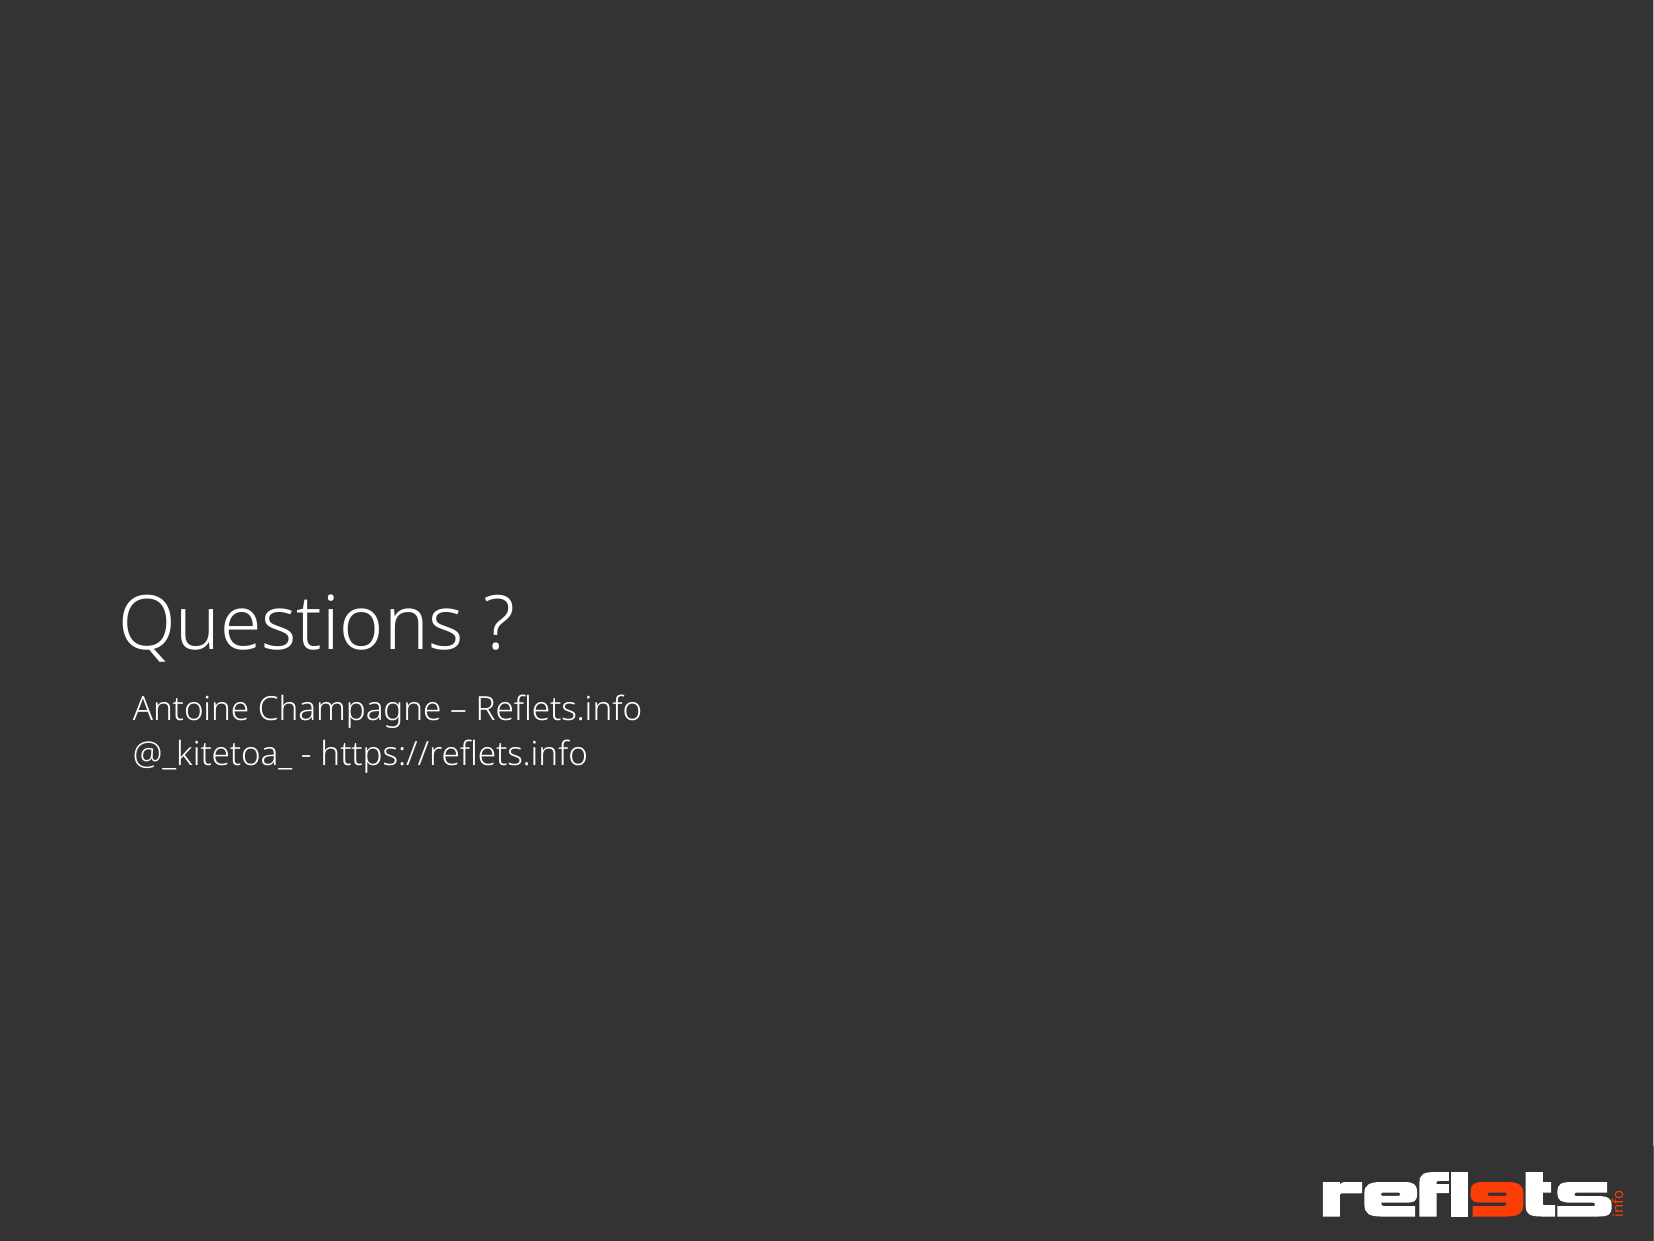

# Questions ?
Antoine Champagne – Reflets.info
@_kitetoa_ - https://reflets.info